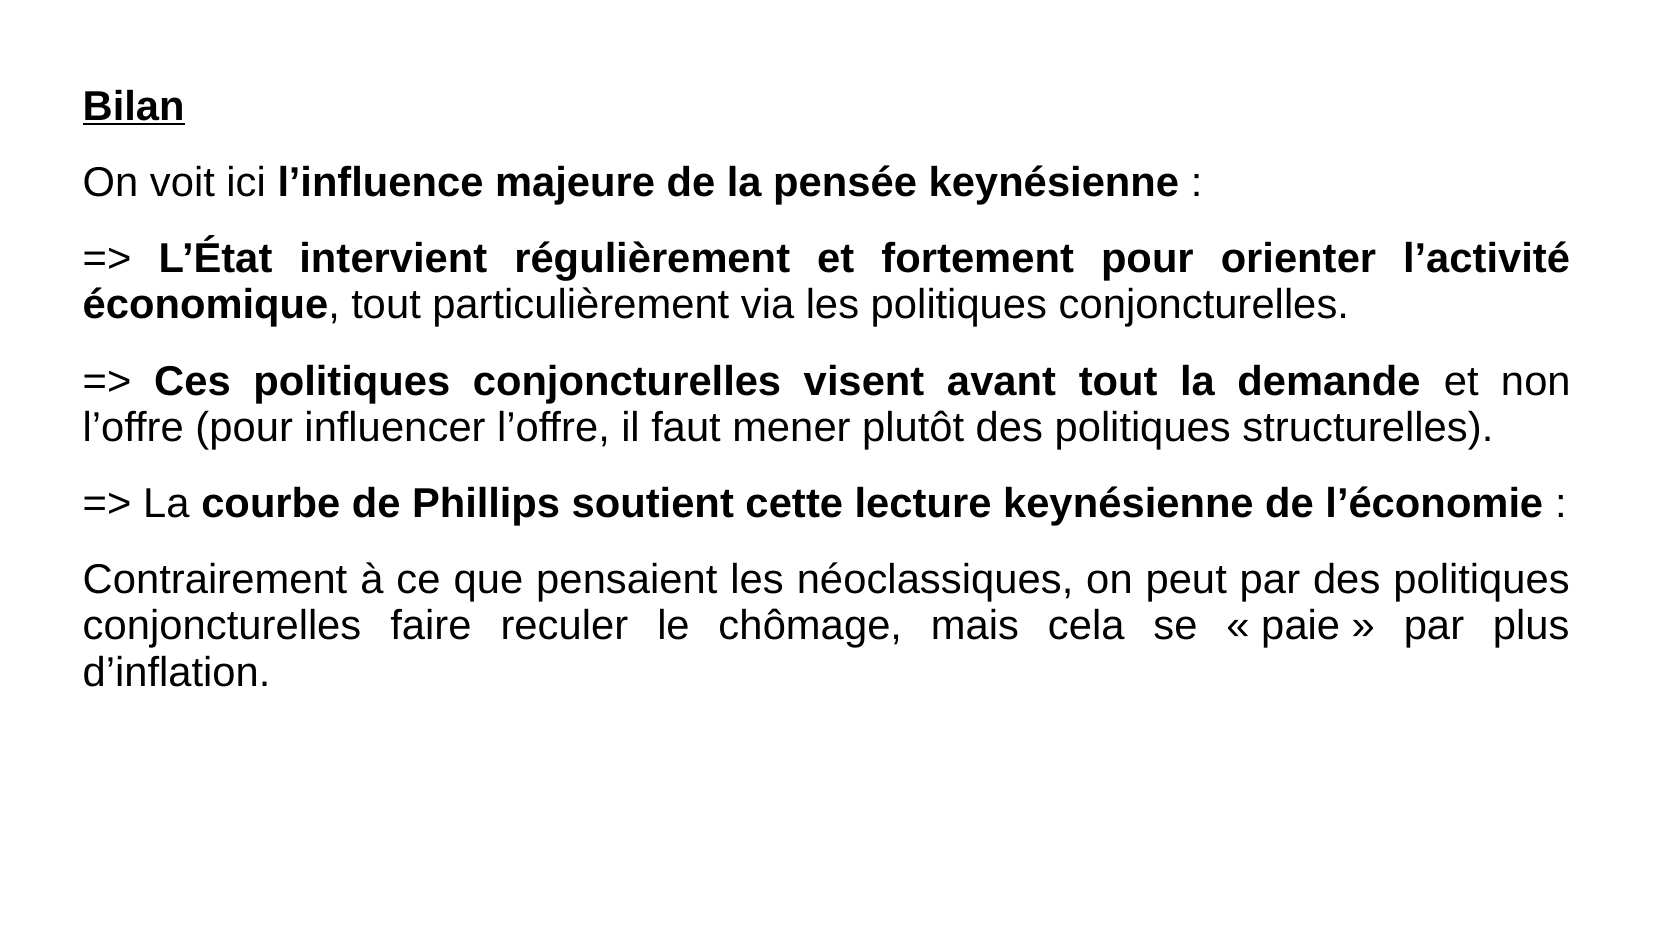

# Bilan
On voit ici l’influence majeure de la pensée keynésienne :
=> L’État intervient régulièrement et fortement pour orienter l’activité économique, tout particulièrement via les politiques conjoncturelles.
=> Ces politiques conjoncturelles visent avant tout la demande et non l’offre (pour influencer l’offre, il faut mener plutôt des politiques structurelles).
=> La courbe de Phillips soutient cette lecture keynésienne de l’économie :
Contrairement à ce que pensaient les néoclassiques, on peut par des politiques conjoncturelles faire reculer le chômage, mais cela se « paie » par plus d’inflation.